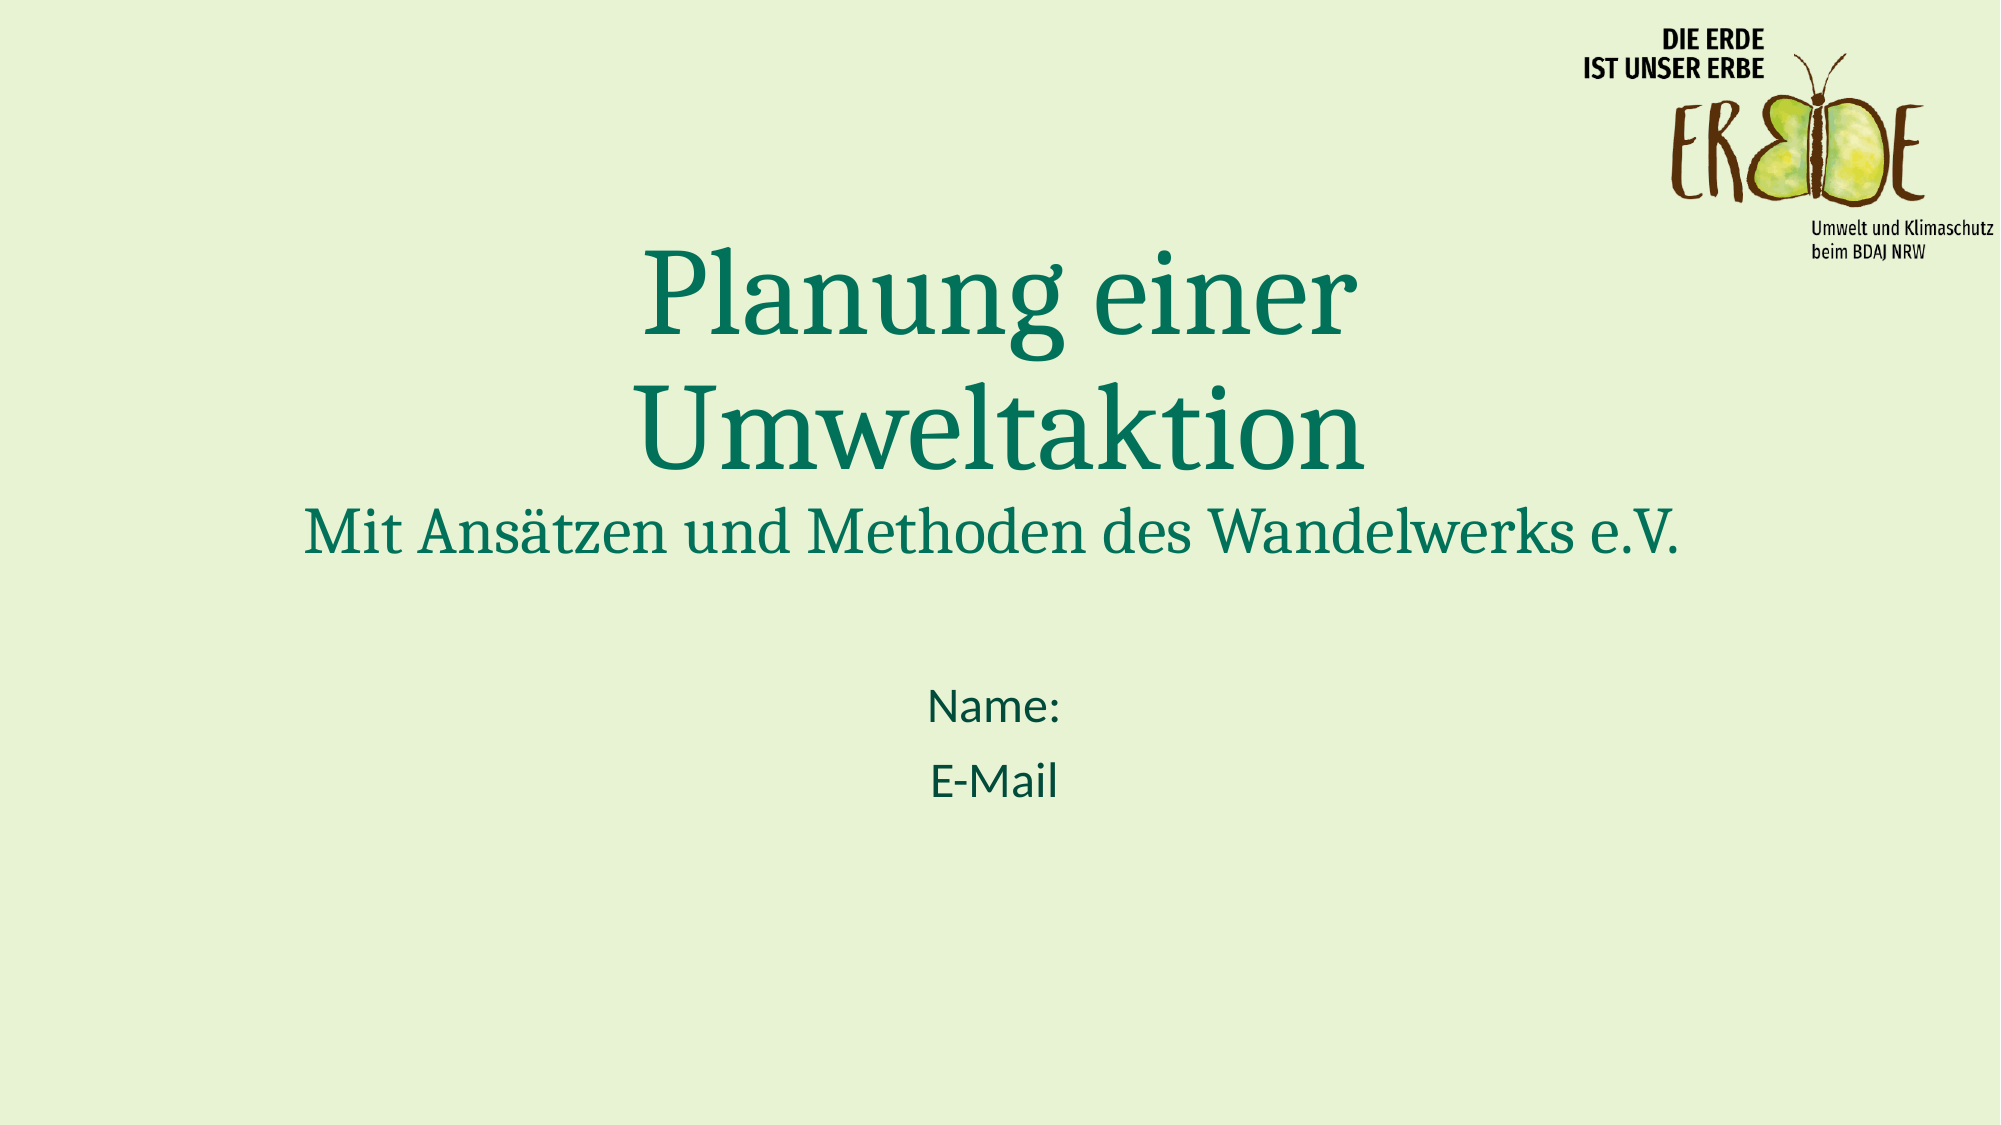

# Planung einer Umweltaktion Mit Ansätzen und Methoden des Wandelwerks e.V.
Name:
E-Mail